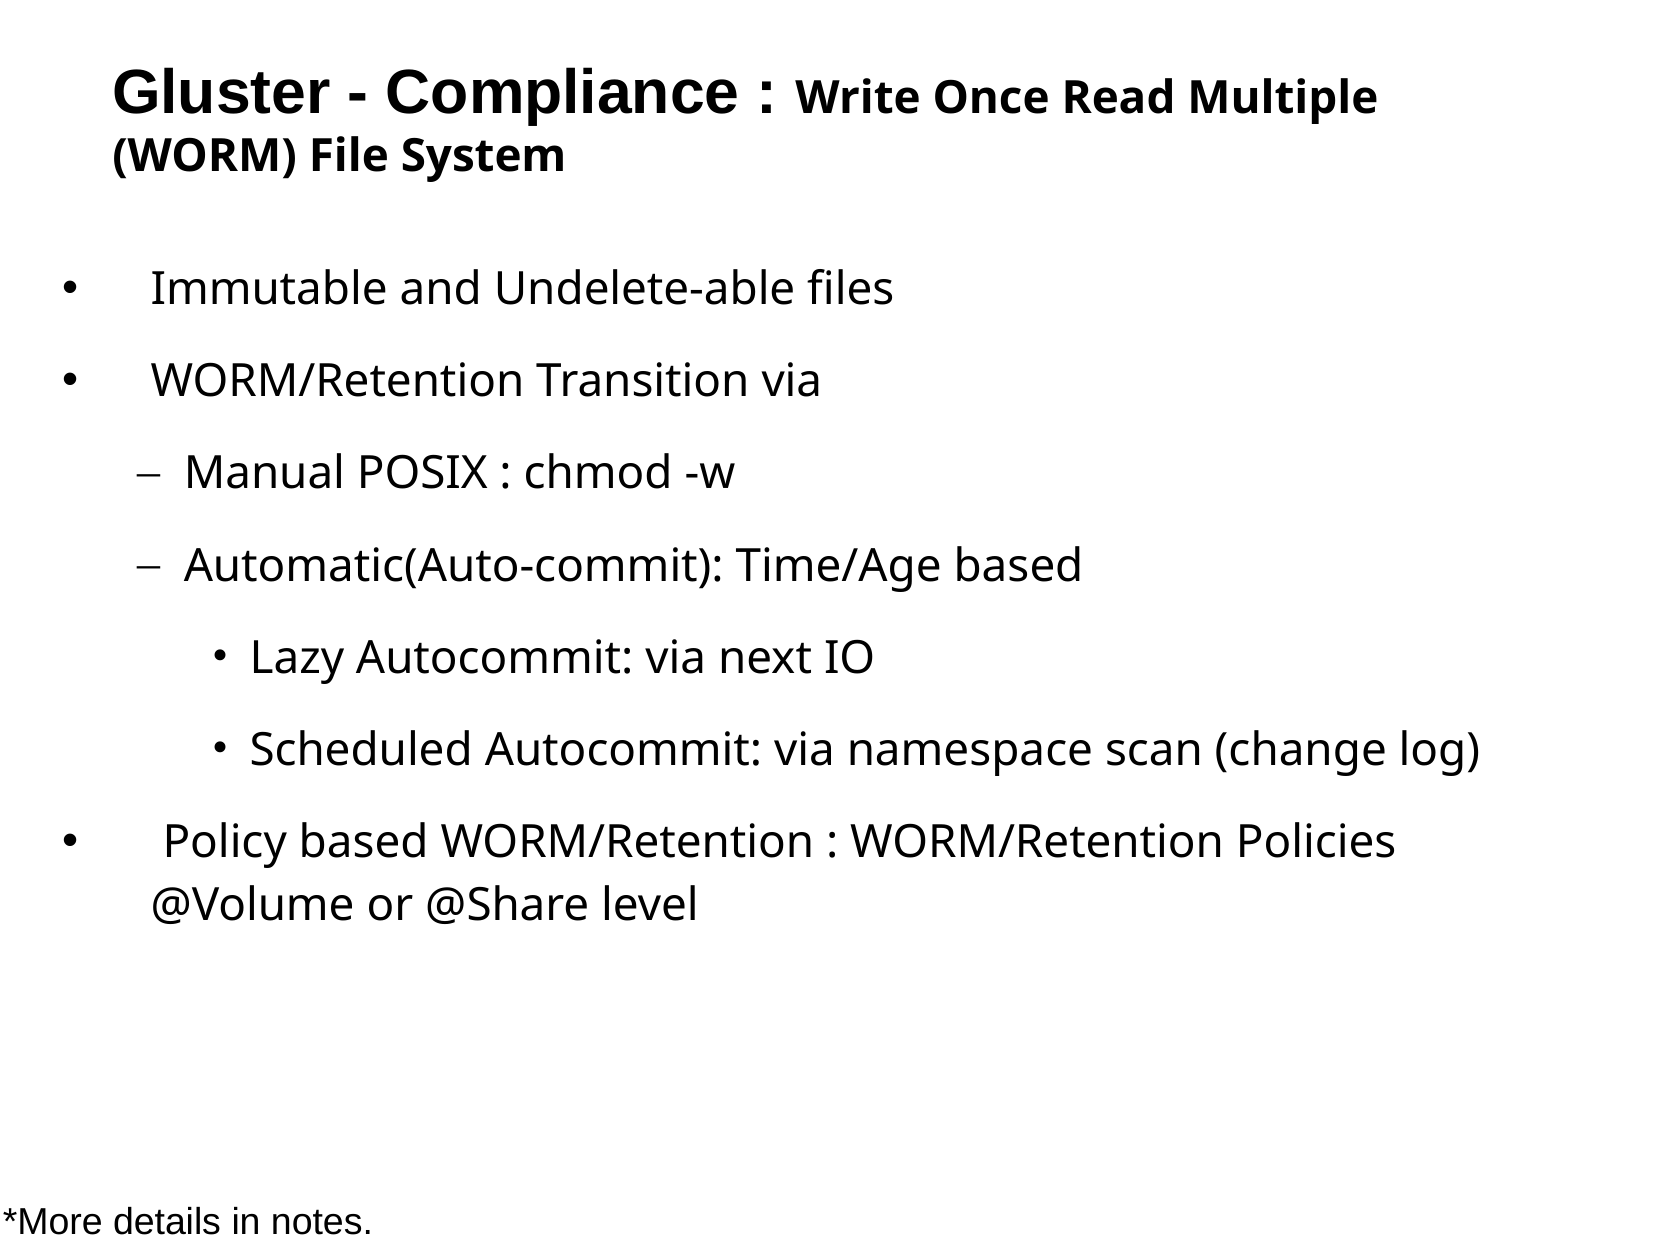

Gluster - Compliance : Write Once Read Multiple (WORM) File System
Immutable and Undelete-able files
WORM/Retention Transition via
Manual POSIX : chmod -w
Automatic(Auto-commit): Time/Age based
Lazy Autocommit: via next IO
Scheduled Autocommit: via namespace scan (change log)
 Policy based WORM/Retention : WORM/Retention Policies @Volume or @Share level
*More details in notes.